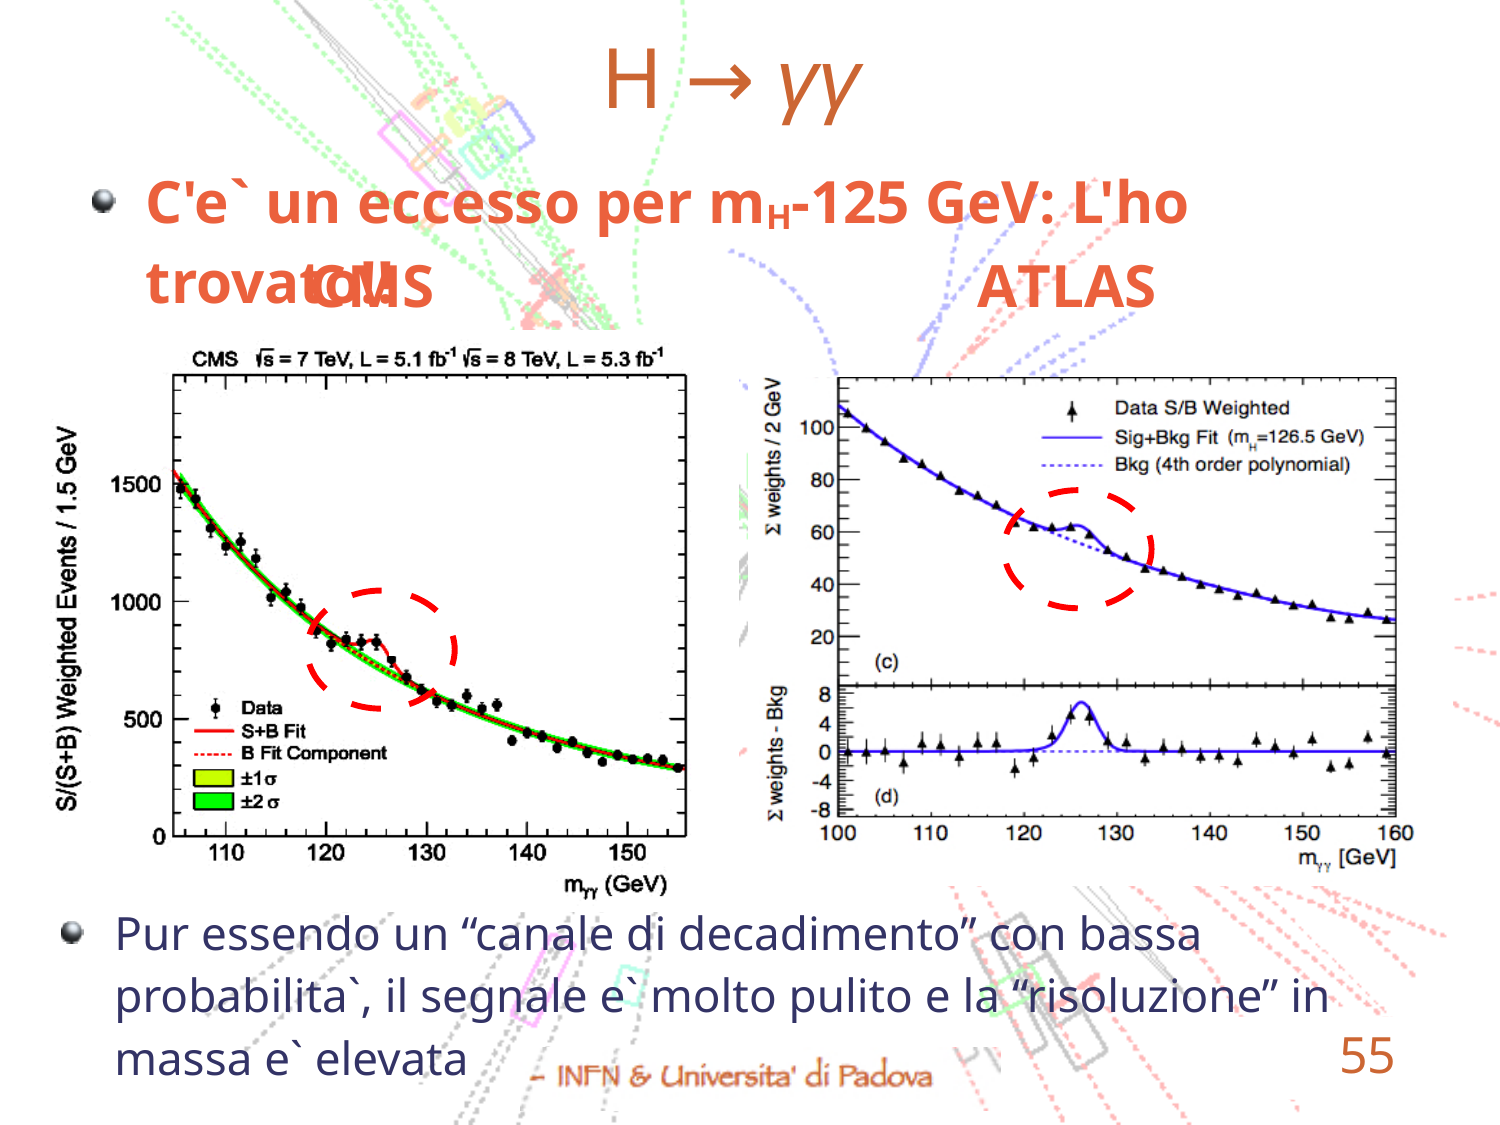

# H → γγ
C'e` un eccesso per mH-125 GeV: L'ho trovato!!
CMS
ATLAS
Pur essendo un “canale di decadimento” con bassa probabilita`, il segnale e` molto pulito e la “risoluzione” in massa e` elevata
55